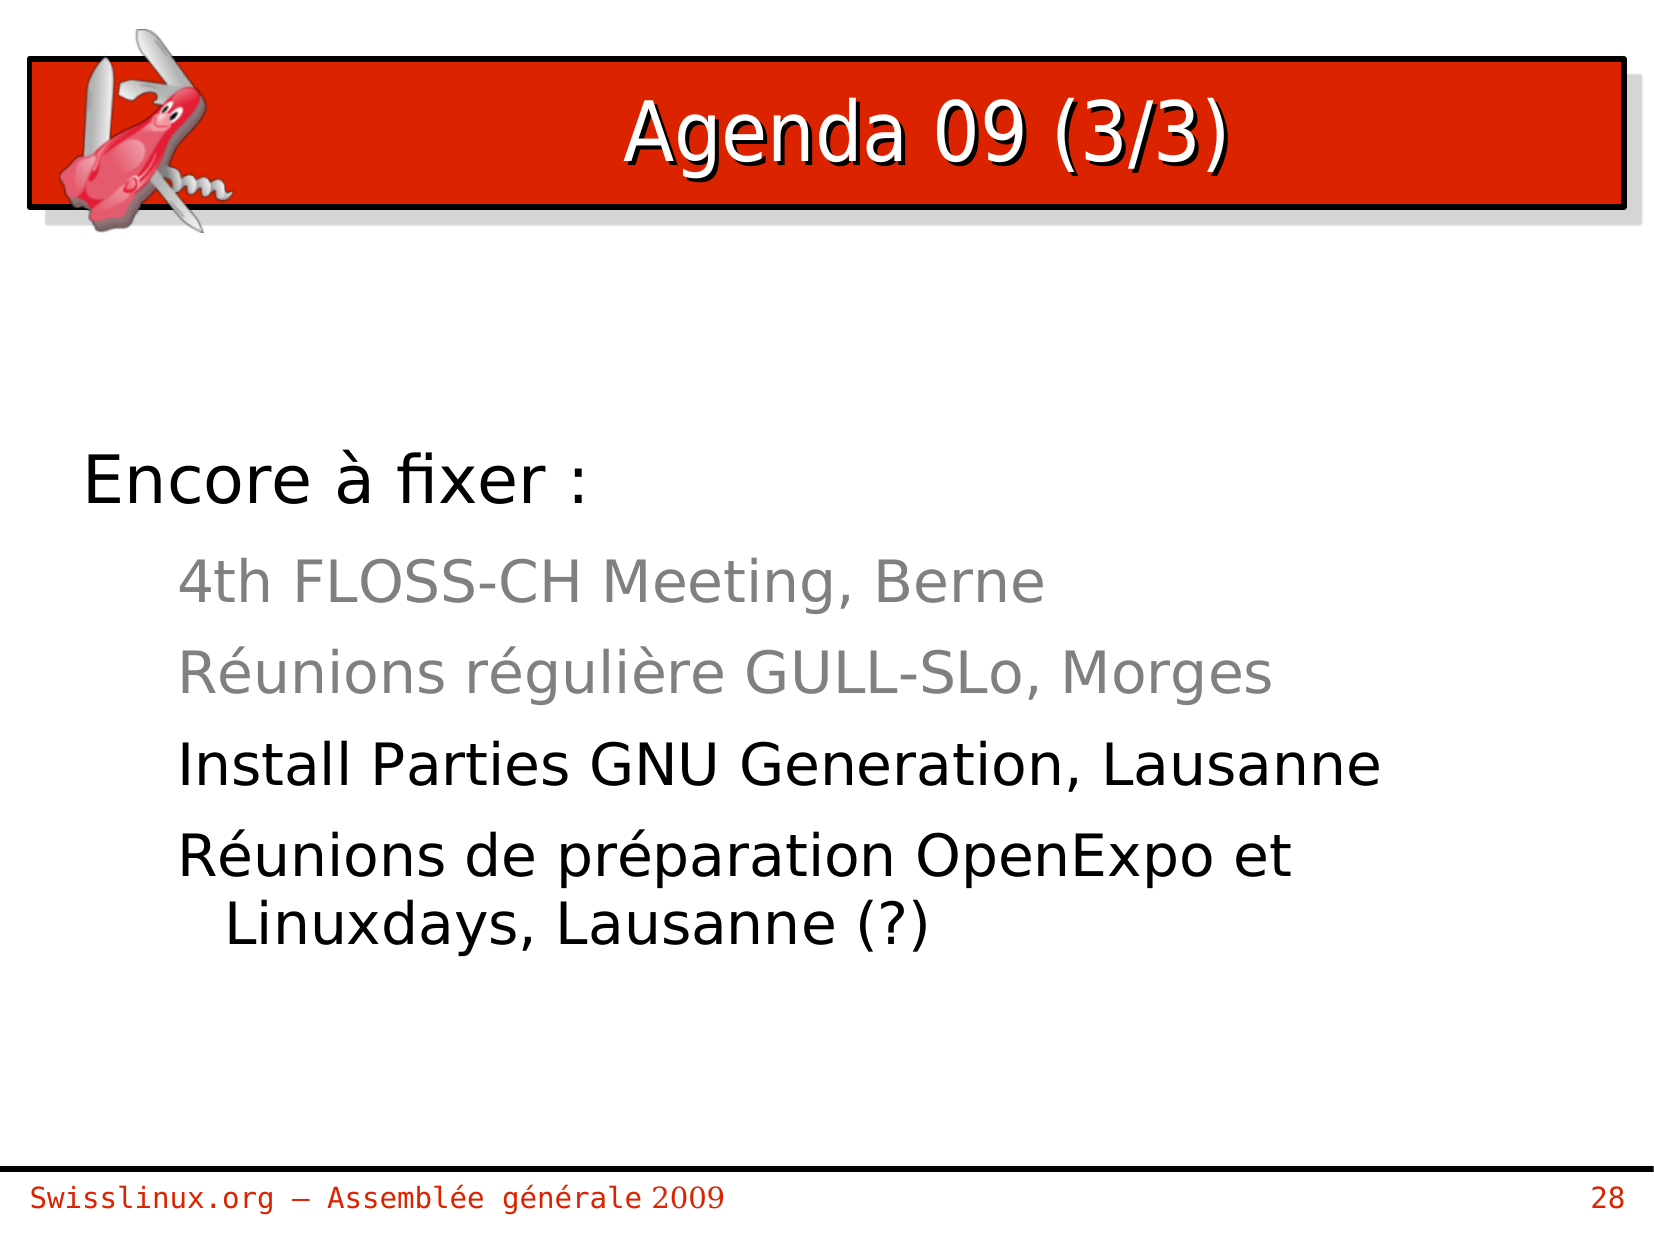

# Agenda 09 (3/3)
Encore à fixer :
4th FLOSS-CH Meeting, Berne
Réunions régulière GULL-SLo, Morges
Install Parties GNU Generation, Lausanne
Réunions de préparation OpenExpo et Linuxdays, Lausanne (?)
26 Janvier 2007
28